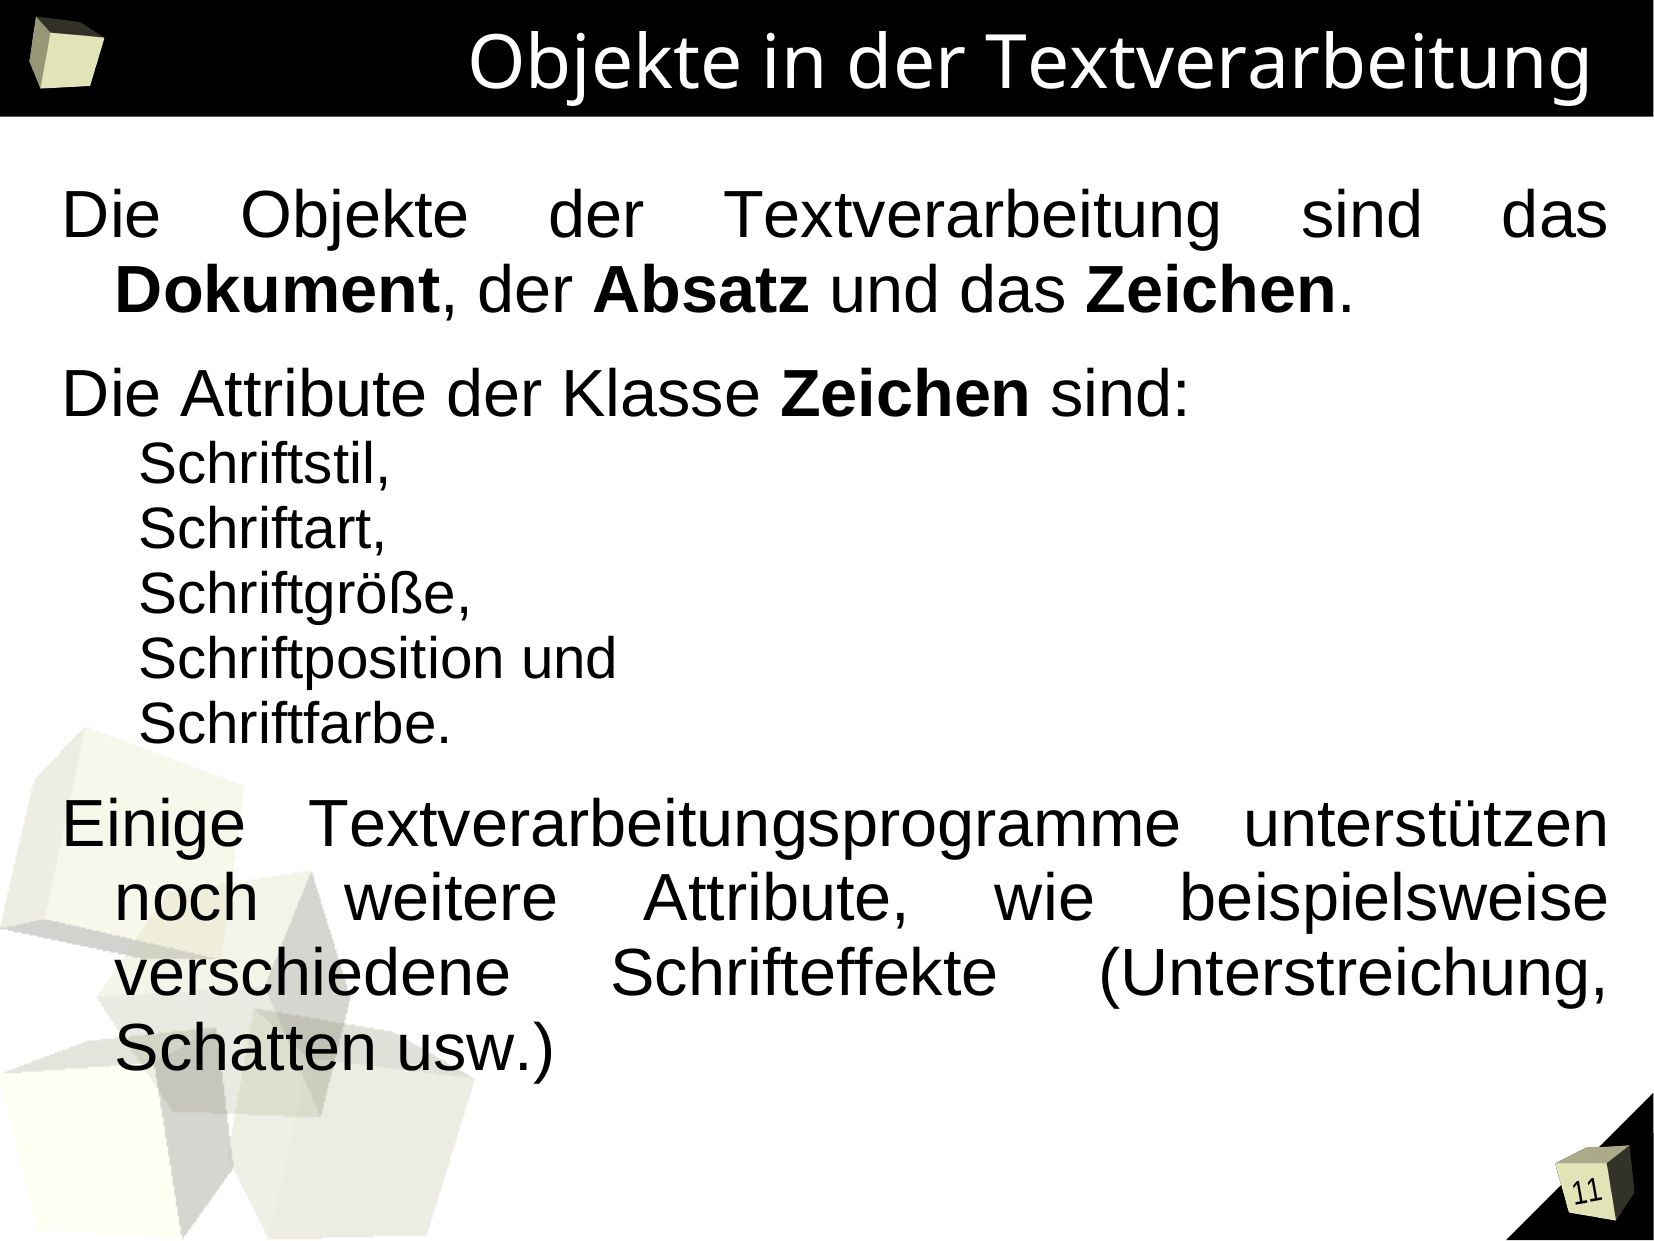

# Objekte in der Textverarbeitung
Die Objekte der Textverarbeitung sind das Dokument, der Absatz und das Zeichen.
Die Attribute der Klasse Zeichen sind:
Schriftstil,
Schriftart,
Schriftgröße,
Schriftposition und
Schriftfarbe.
Einige Textverarbeitungsprogramme unterstützen noch weitere Attribute, wie beispielsweise verschiedene Schrifteffekte (Unterstreichung, Schatten usw.)